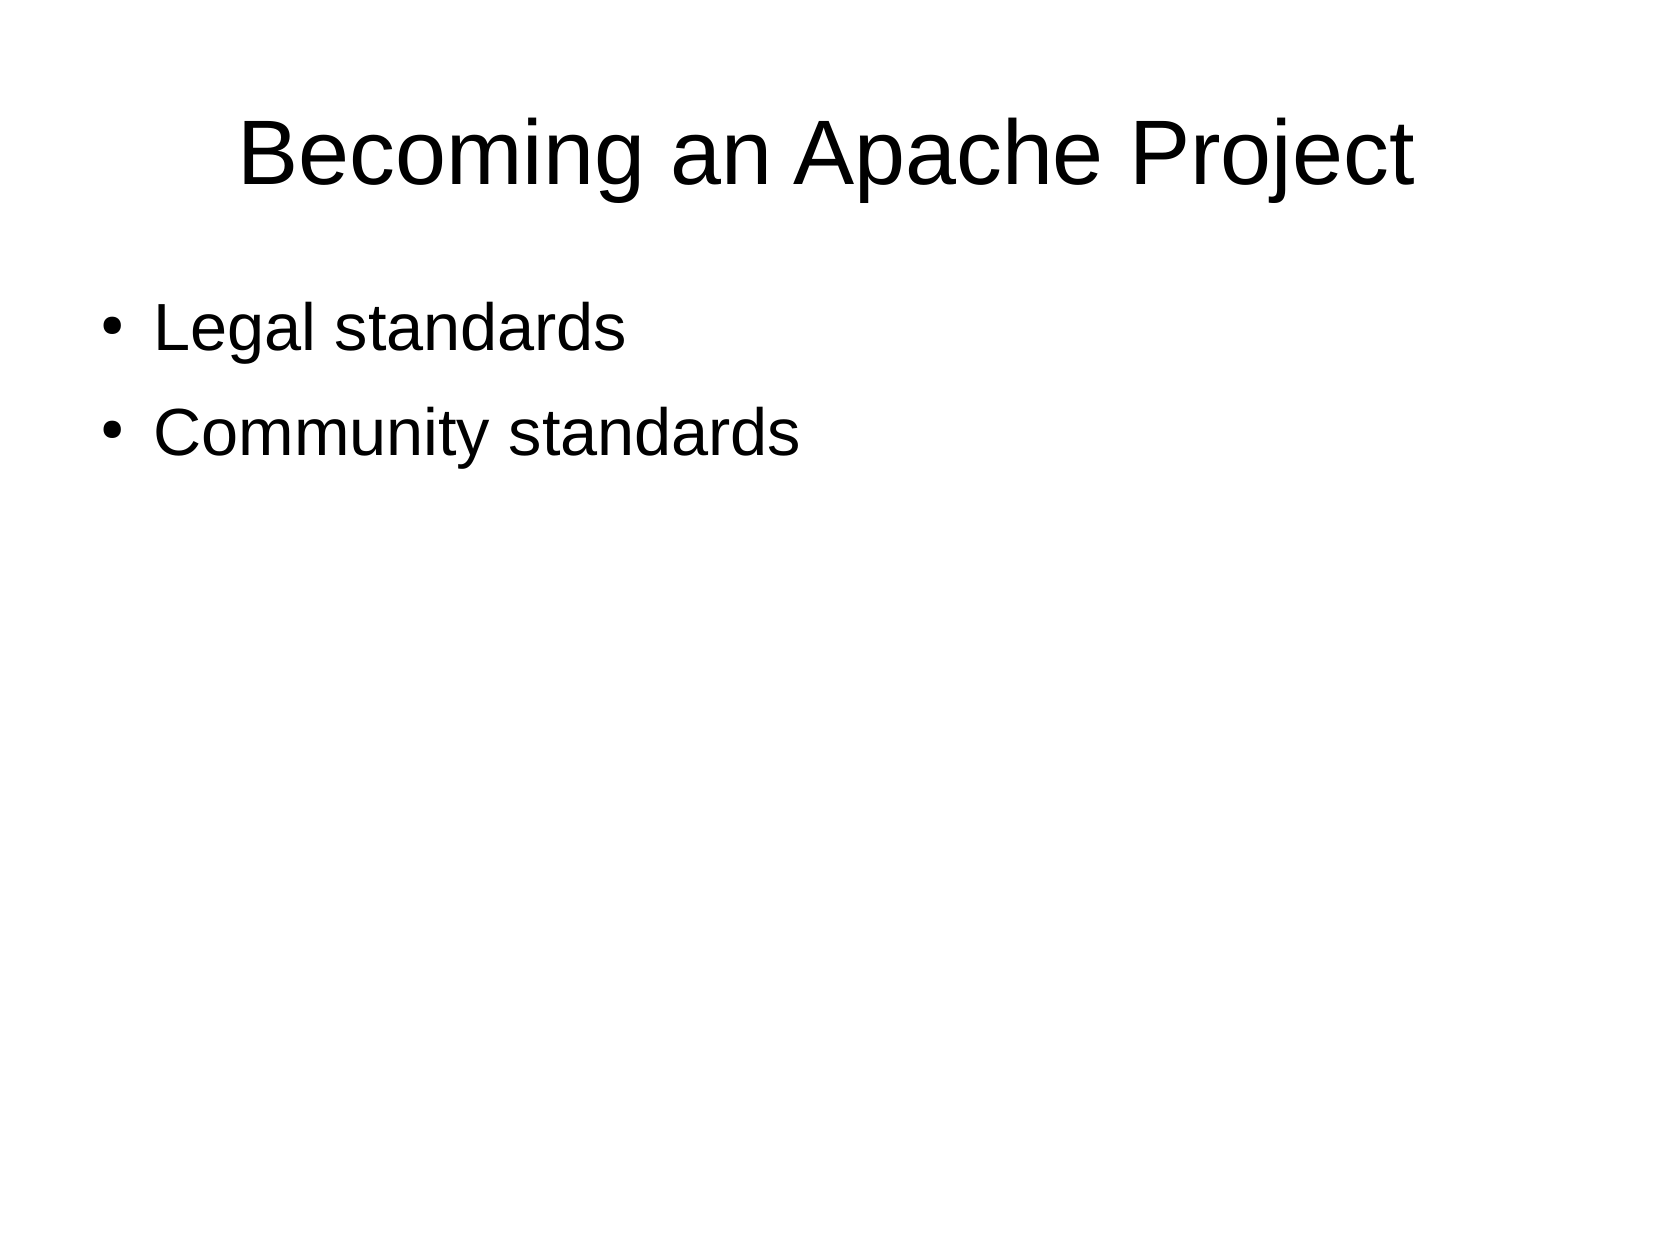

# Becoming an Apache Project
Legal standards
Community standards